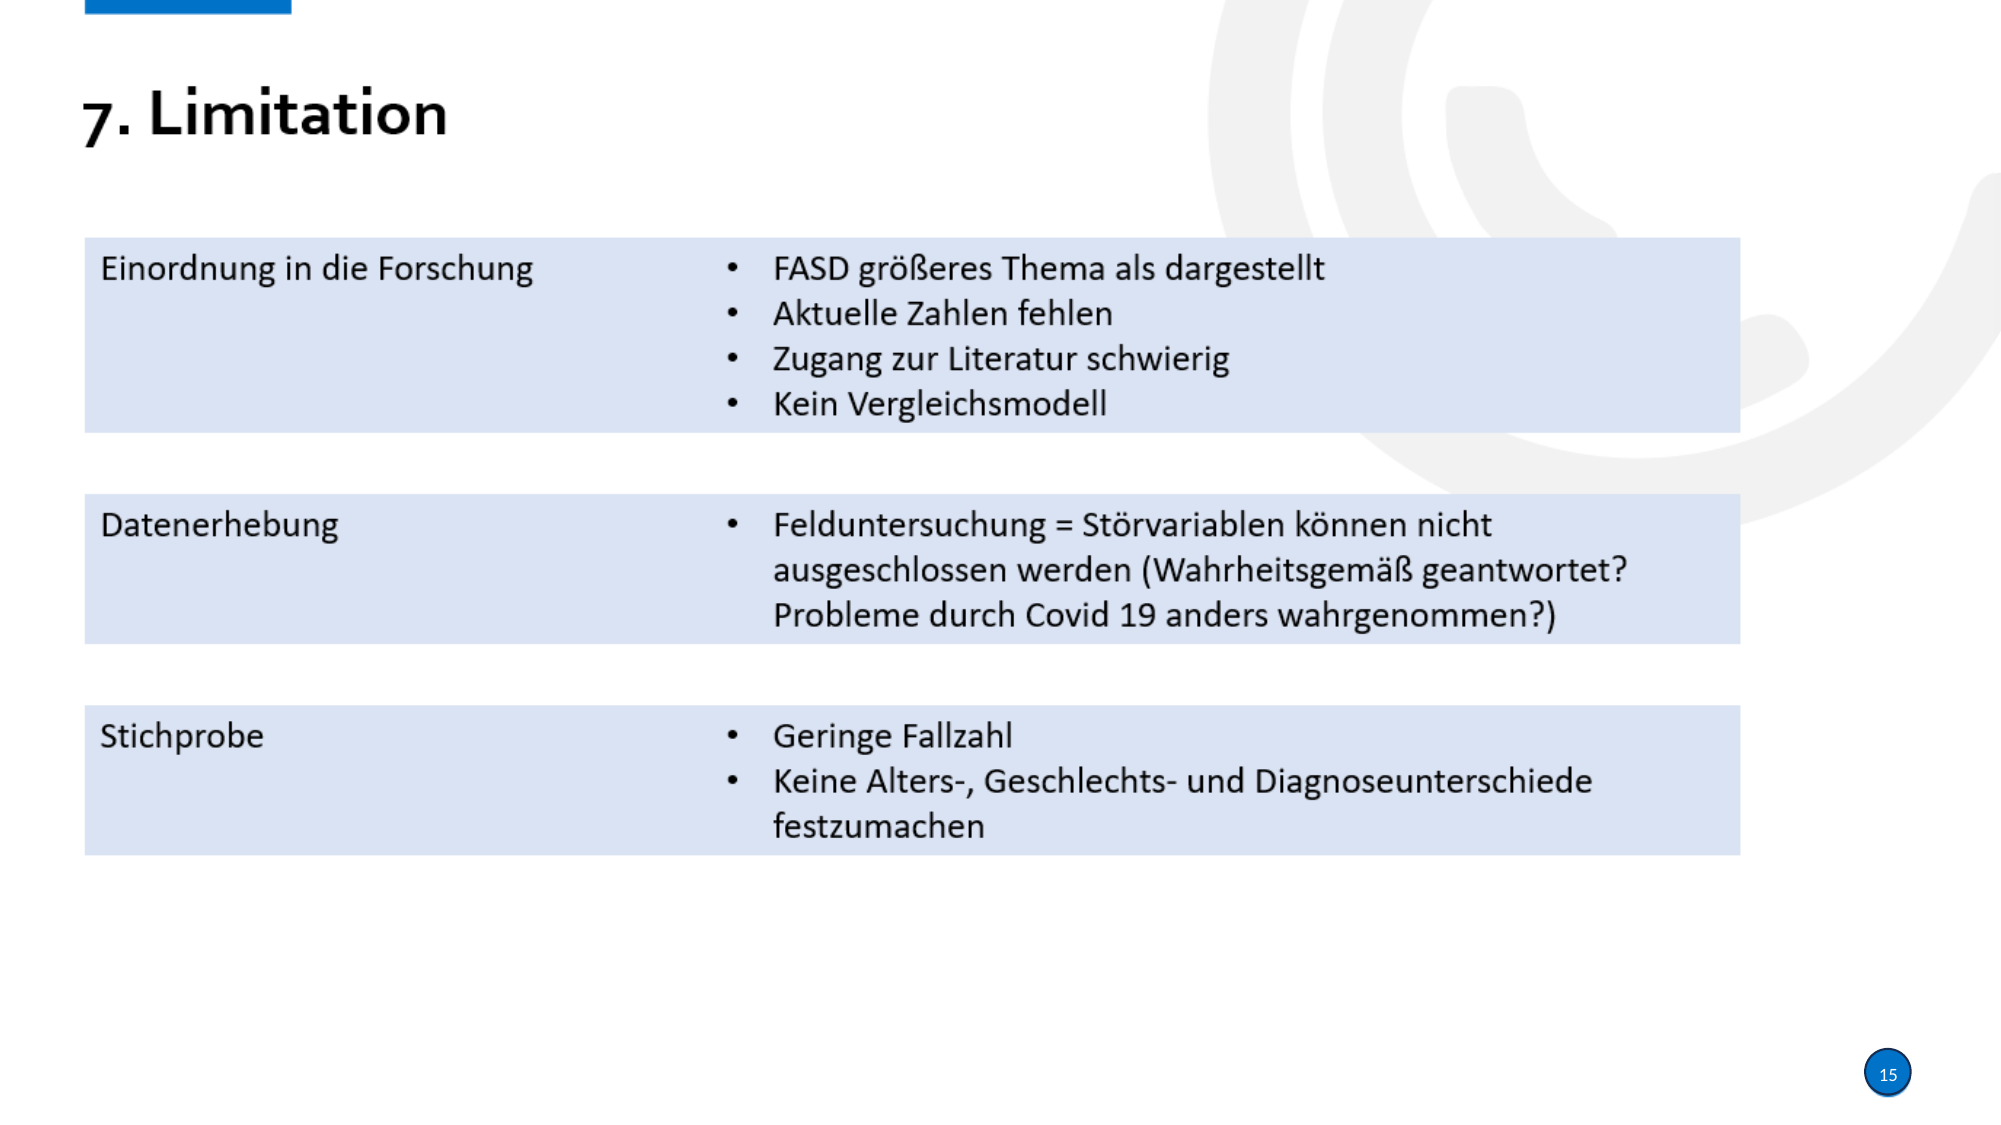

7. Limitation
| | |
| --- | --- |
| Einordnung in die Forschung | FASD größeres Thema als dargestellt Aktuelle Zahlen fehlen Zugang zur Literatur schwierig Kein Vergleichsmodell |
| | |
| Datenerhebung | Felduntersuchung = Störvariablen können nicht ausgeschlossen werden (Wahrheitsgemäß geantwortet? Probleme durch Covid 19 anders wahrgenommen?) |
| | |
| Stichprobe | Geringe Fallzahl Keine Alters-, Geschlechts- und Diagnoseunterschiede festzumachen |
15
16